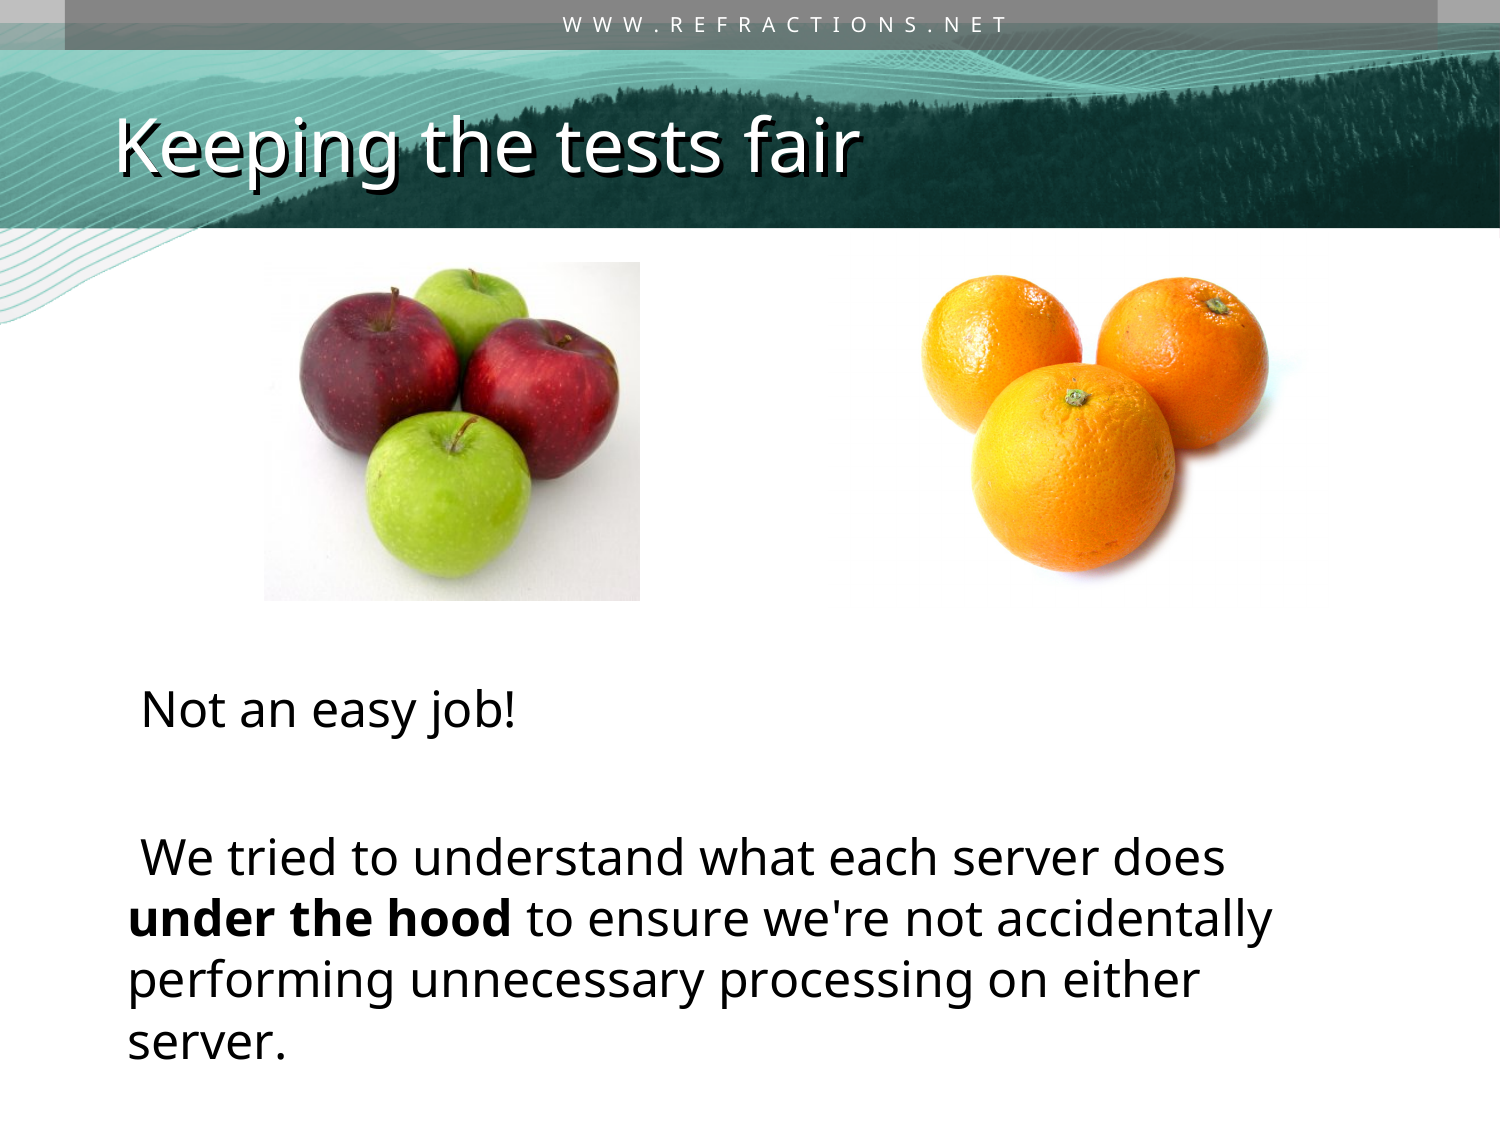

# Keeping the tests fair
 Not an easy job!
 We tried to understand what each server does under the hood to ensure we're not accidentally performing unnecessary processing on either server.